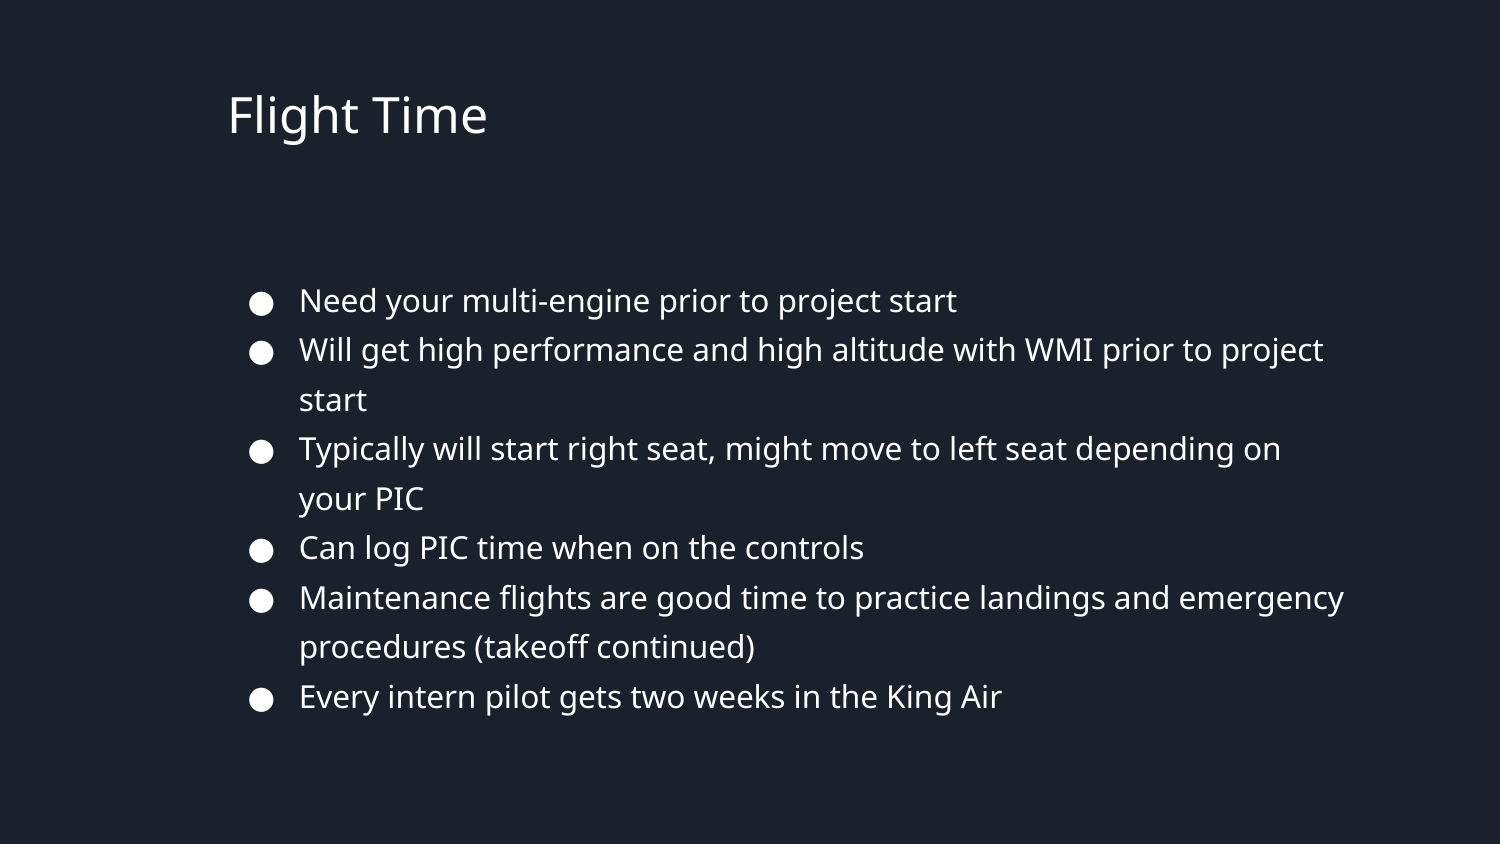

# Flight Time
Need your multi-engine prior to project start
Will get high performance and high altitude with WMI prior to project start
Typically will start right seat, might move to left seat depending on your PIC
Can log PIC time when on the controls
Maintenance flights are good time to practice landings and emergency procedures (takeoff continued)
Every intern pilot gets two weeks in the King Air